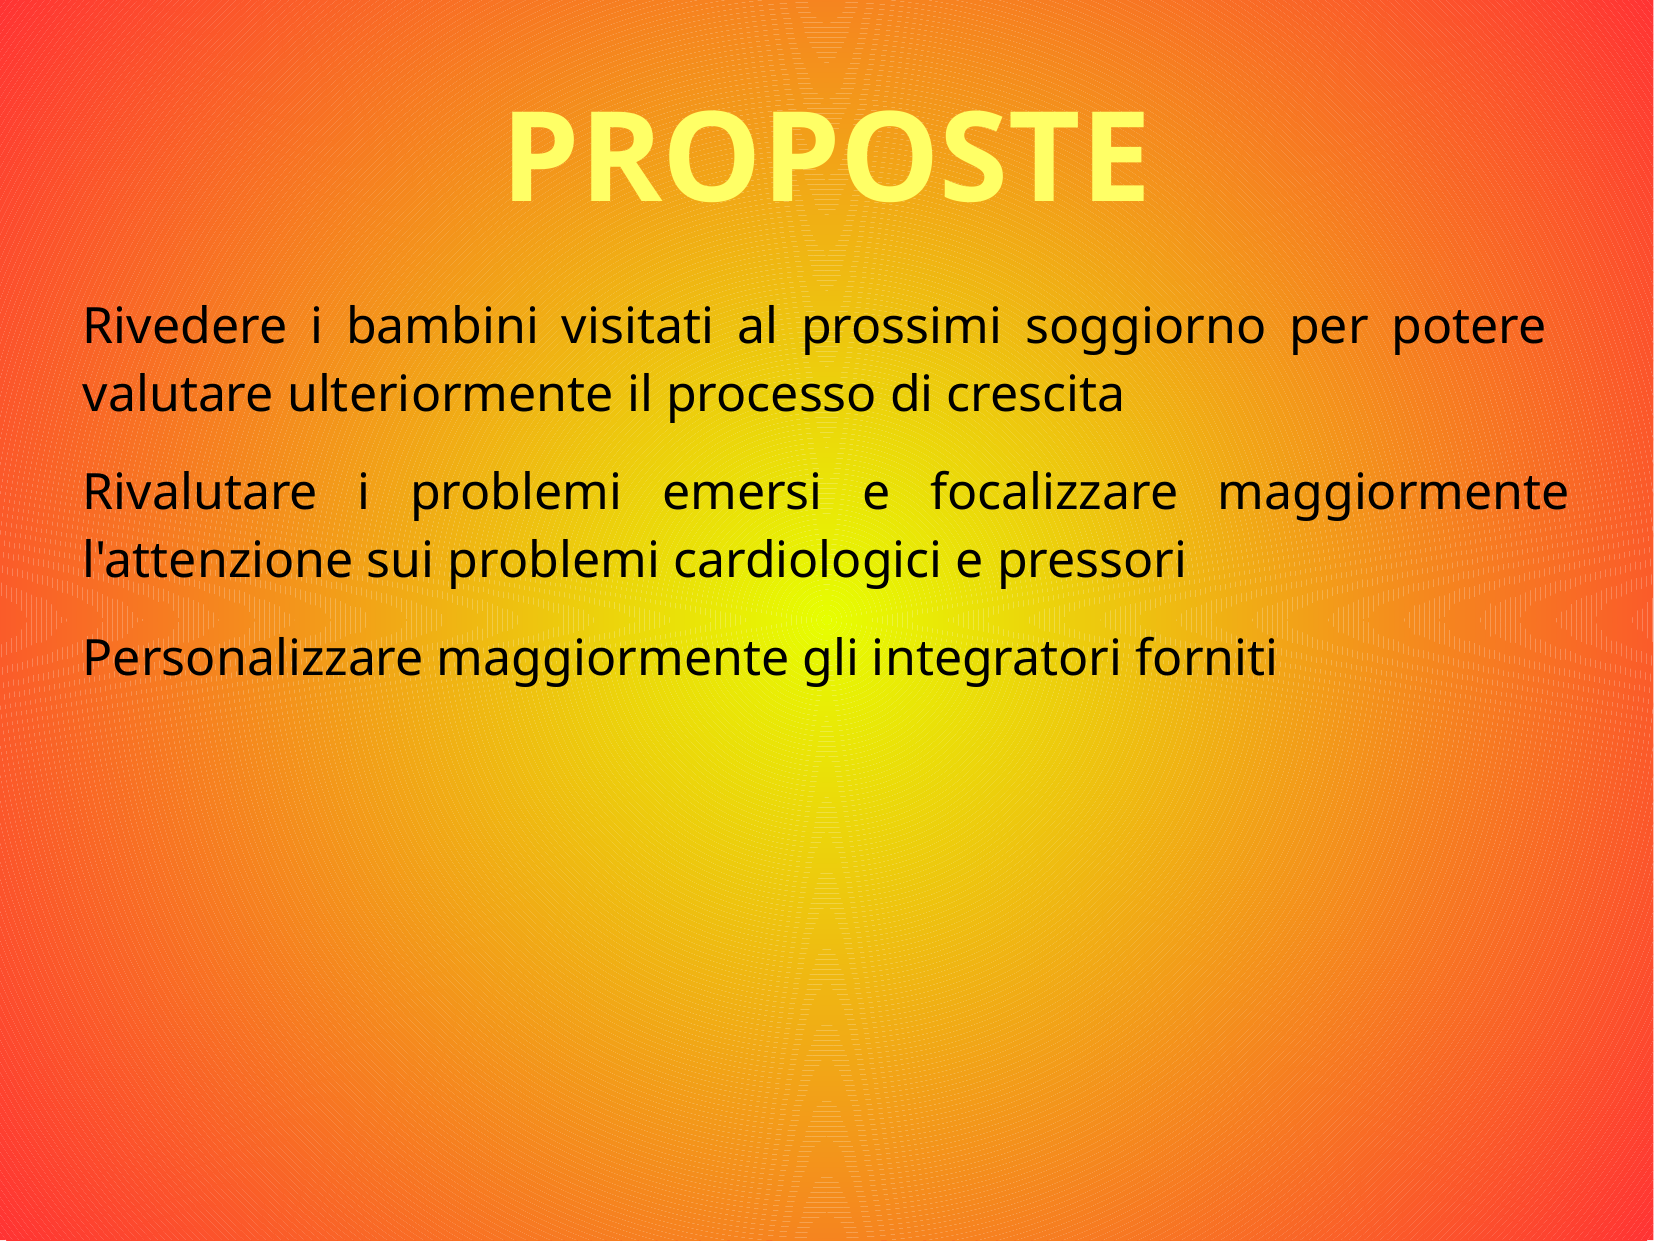

# PROPOSTE
Rivedere i bambini visitati al prossimi soggiorno per potere valutare ulteriormente il processo di crescita
Rivalutare i problemi emersi e focalizzare maggiormente l'attenzione sui problemi cardiologici e pressori
Personalizzare maggiormente gli integratori forniti